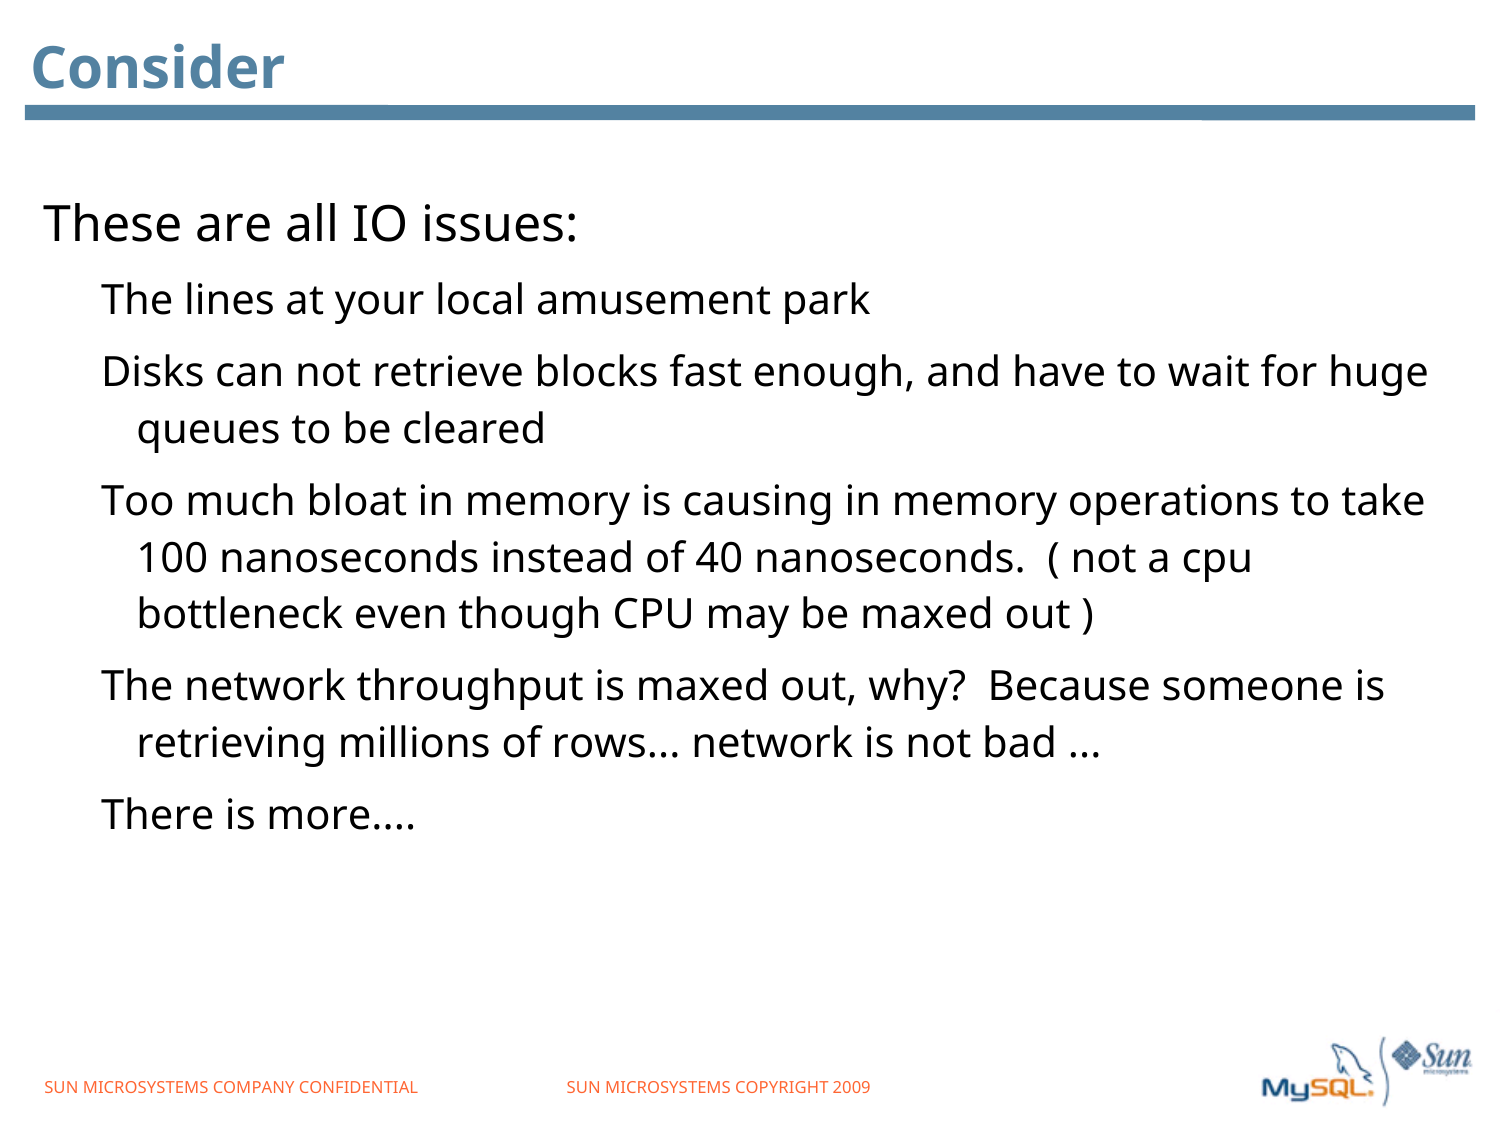

# Consider
These are all IO issues:
The lines at your local amusement park
Disks can not retrieve blocks fast enough, and have to wait for huge queues to be cleared
Too much bloat in memory is causing in memory operations to take 100 nanoseconds instead of 40 nanoseconds. ( not a cpu bottleneck even though CPU may be maxed out )‏
The network throughput is maxed out, why? Because someone is retrieving millions of rows... network is not bad ...
There is more....